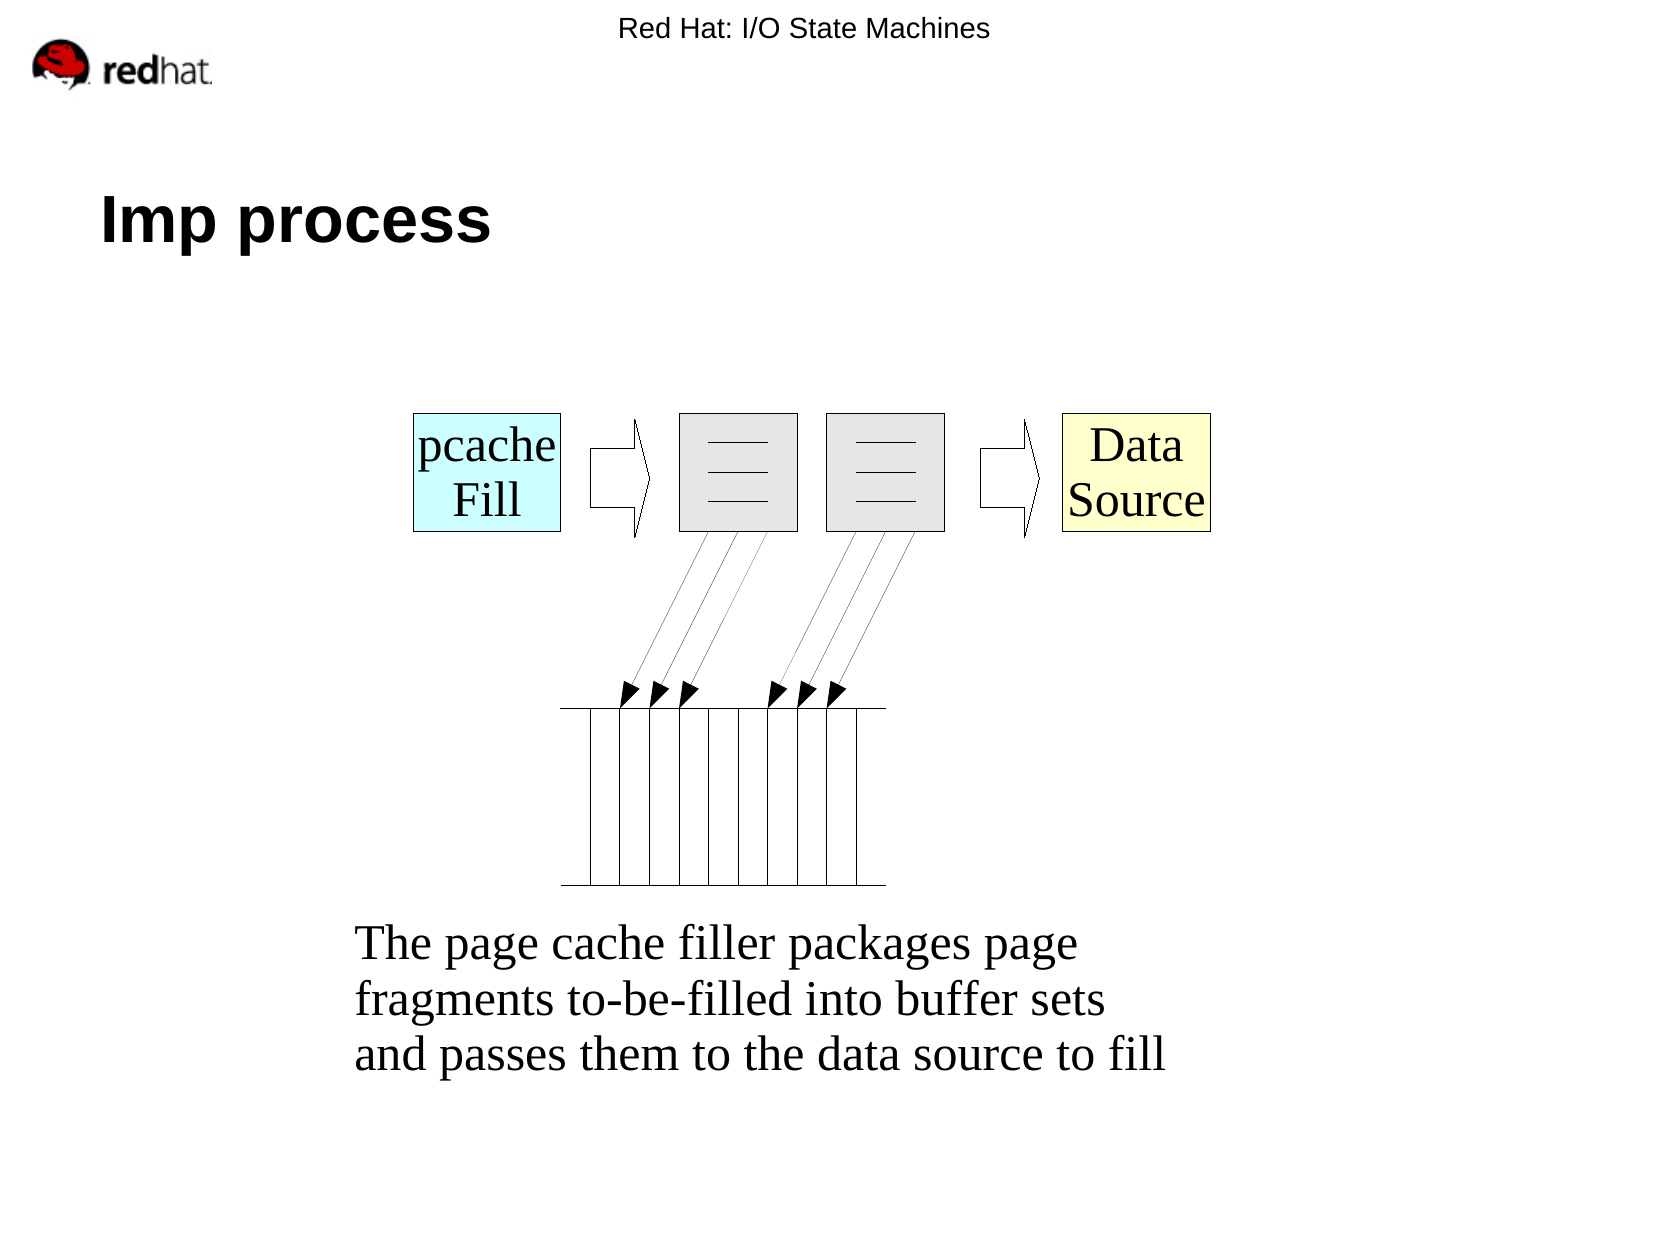

# Imp process
Data
Source
pcache
Fill
The page cache filler packages page fragments to-be-filled into buffer sets and passes them to the data source to fill